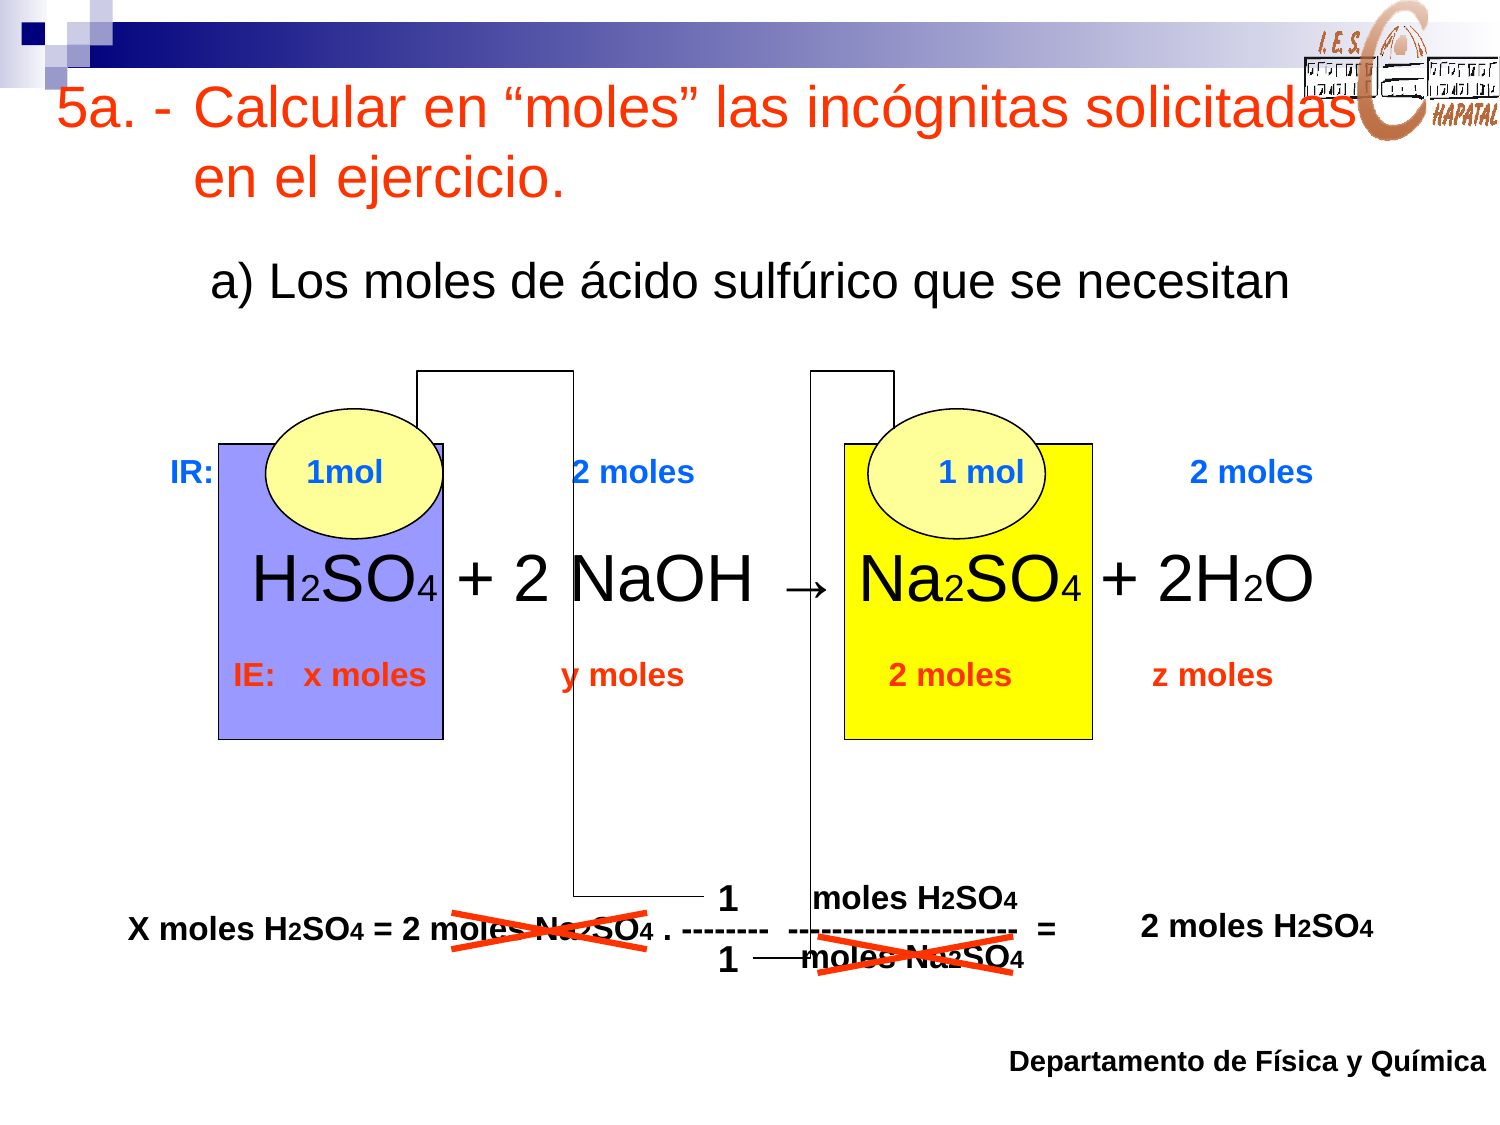

# 5a. - 	Calcular en “moles” las incógnitas solicitadas en el ejercicio.
a) Los moles de ácido sulfúrico que se necesitan
IR: 1mol	 2 moles		 1 mol	 2 moles
 H2SO4 + 2 NaOH → Na2SO4 + 2H2O
IE: x moles	 y moles	 2 moles	 z moles
1
moles H2SO4
 2 moles H2SO4
X moles H2SO4 = 2 moles Na2SO4 . -------- --------------------- =
1
moles Na2SO4